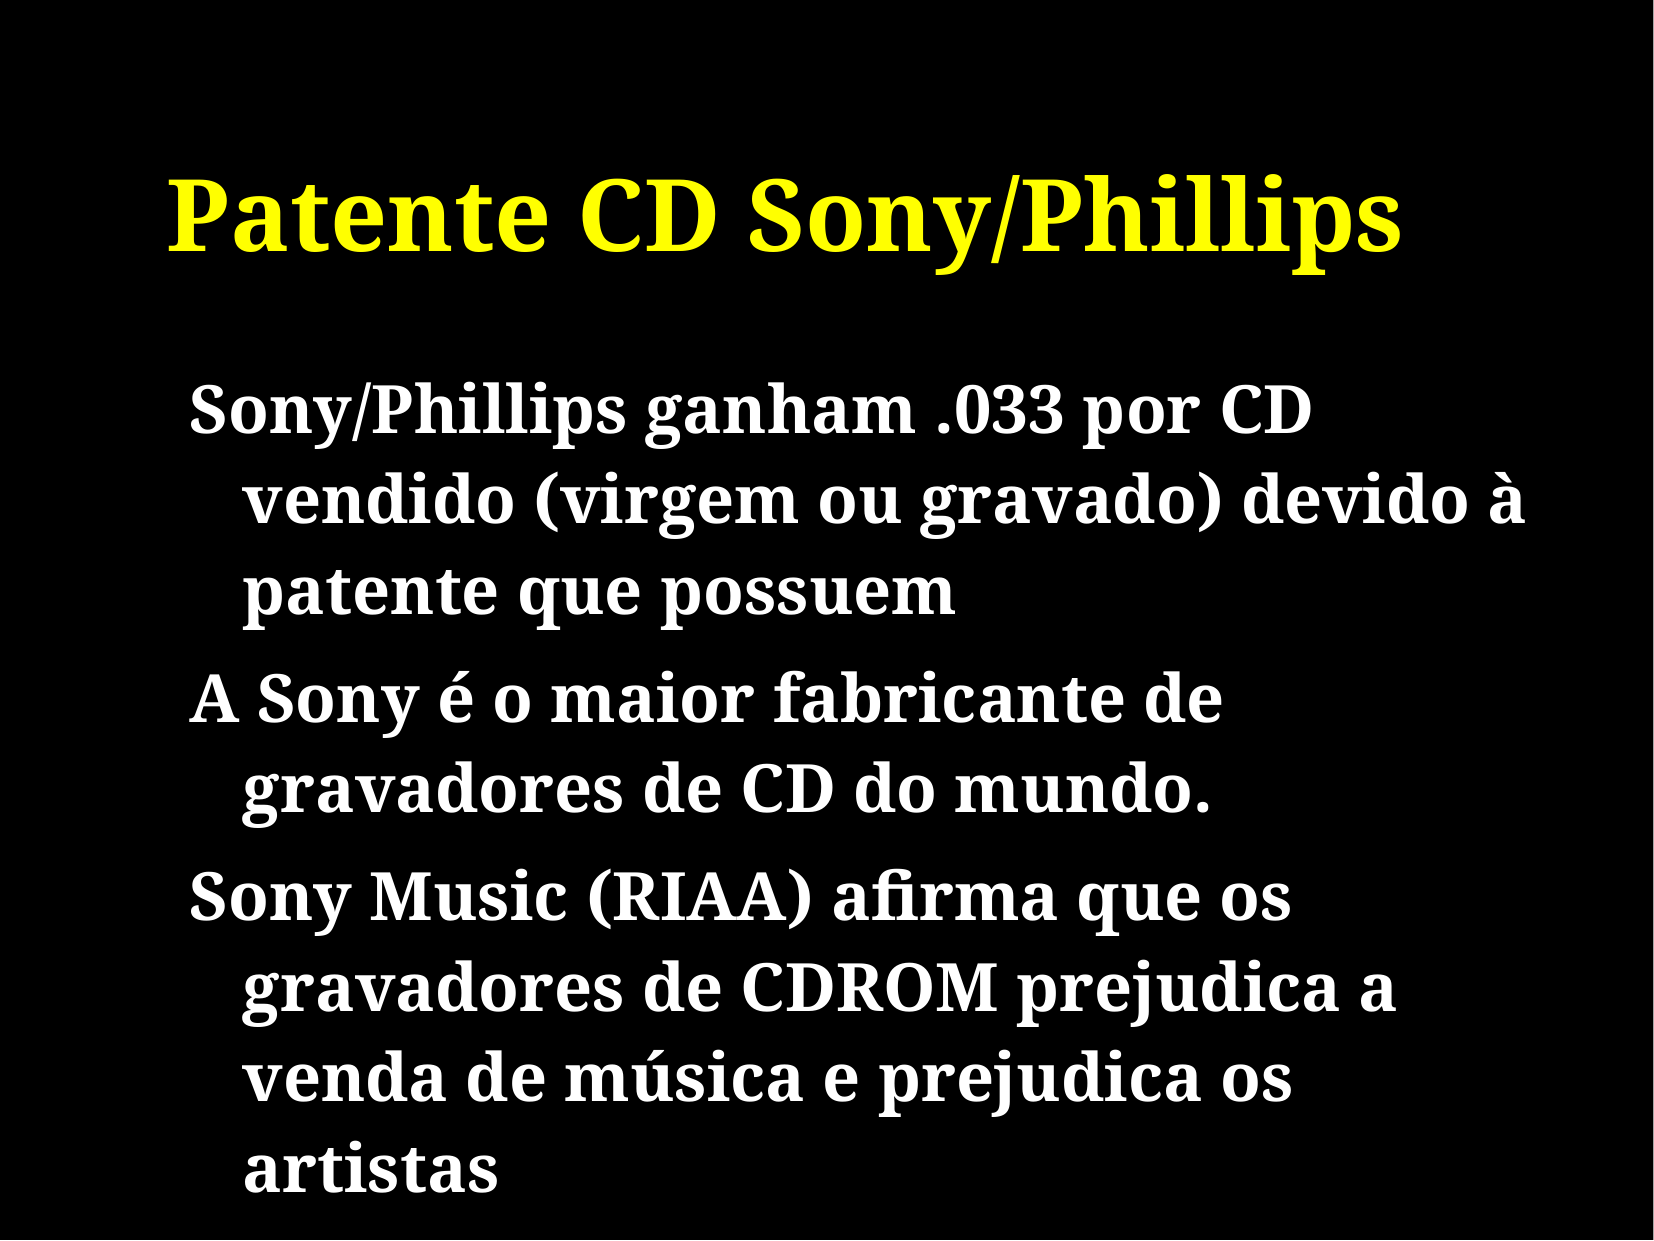

# Patente CD Sony/Phillips
Sony/Phillips ganham .033 por CD vendido (virgem ou gravado) devido à patente que possuem
A Sony é o maior fabricante de gravadores de CD do mundo.
Sony Music (RIAA) afirma que os gravadores de CDROM prejudica a venda de música e prejudica os artistas